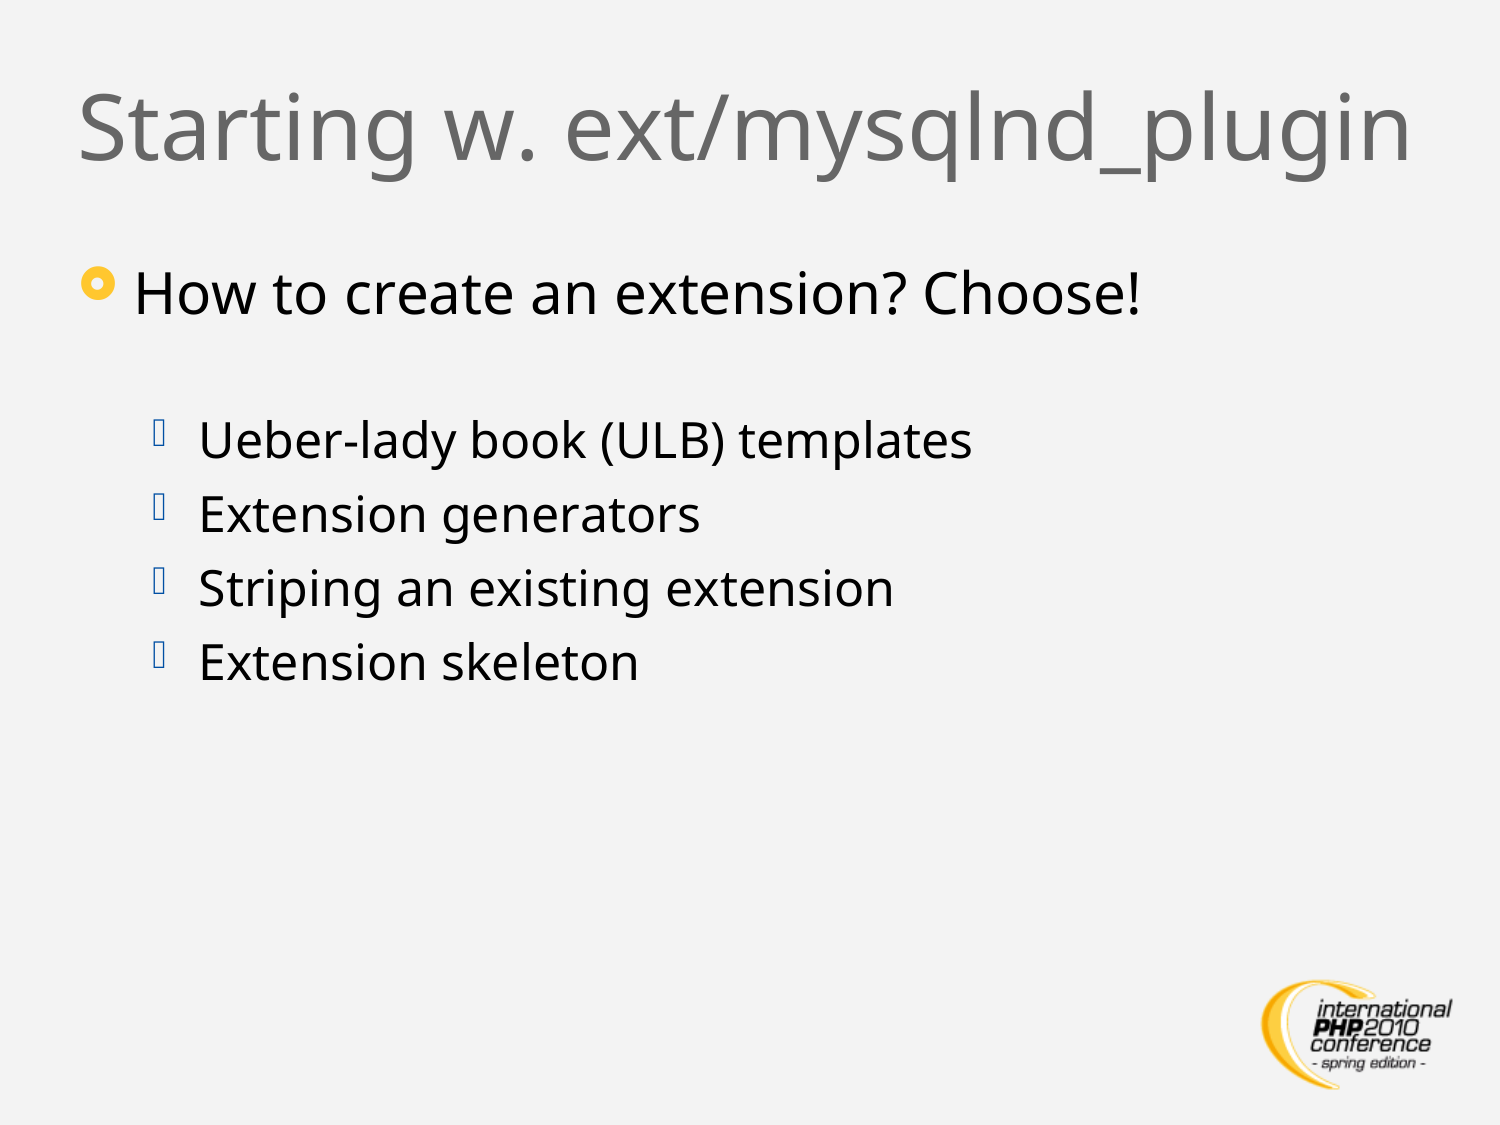

# Starting w. ext/mysqlnd_plugin
How to create an extension? Choose!
Ueber-lady book (ULB) templates
Extension generators
Striping an existing extension
Extension skeleton